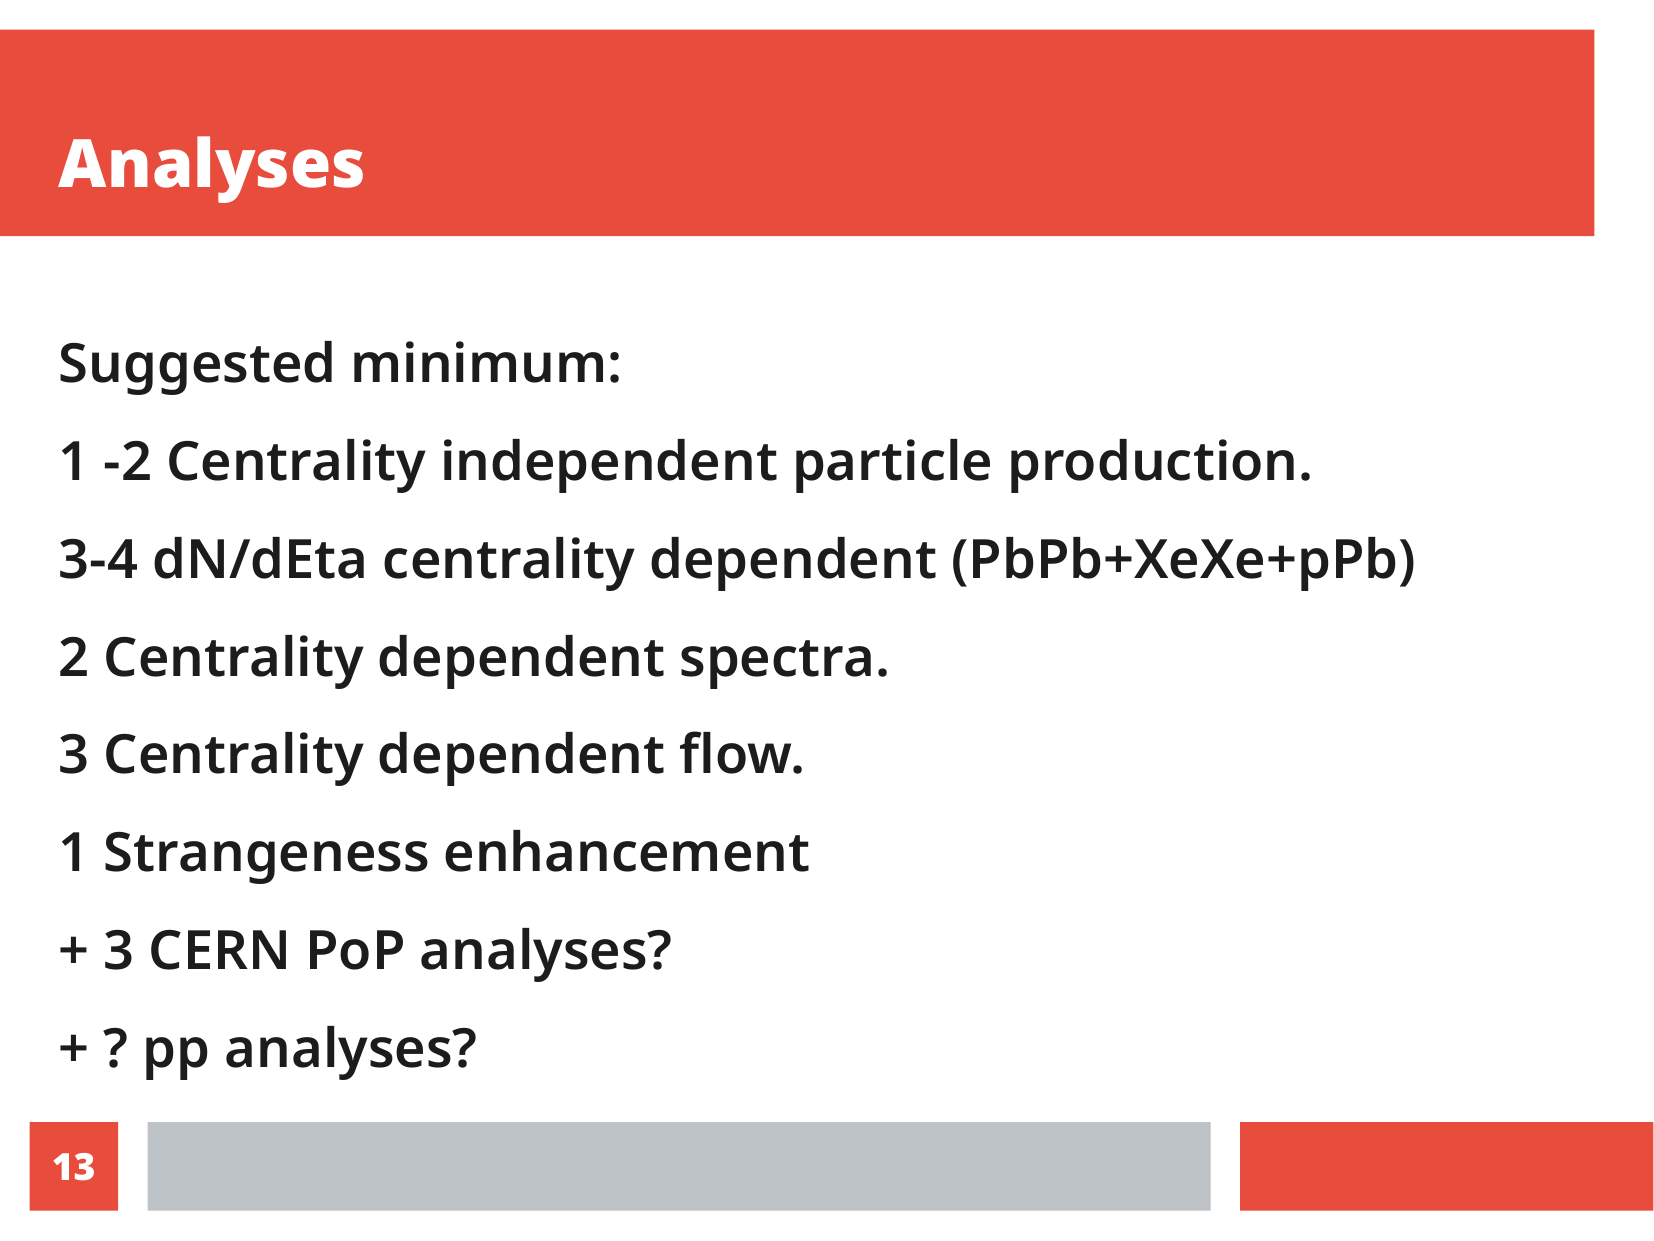

# Analyses
Suggested minimum:
1 -2 Centrality independent particle production.
3-4 dN/dEta centrality dependent (PbPb+XeXe+pPb)
2 Centrality dependent spectra.
3 Centrality dependent flow.
1 Strangeness enhancement
+ 3 CERN PoP analyses?
+ ? pp analyses?
13